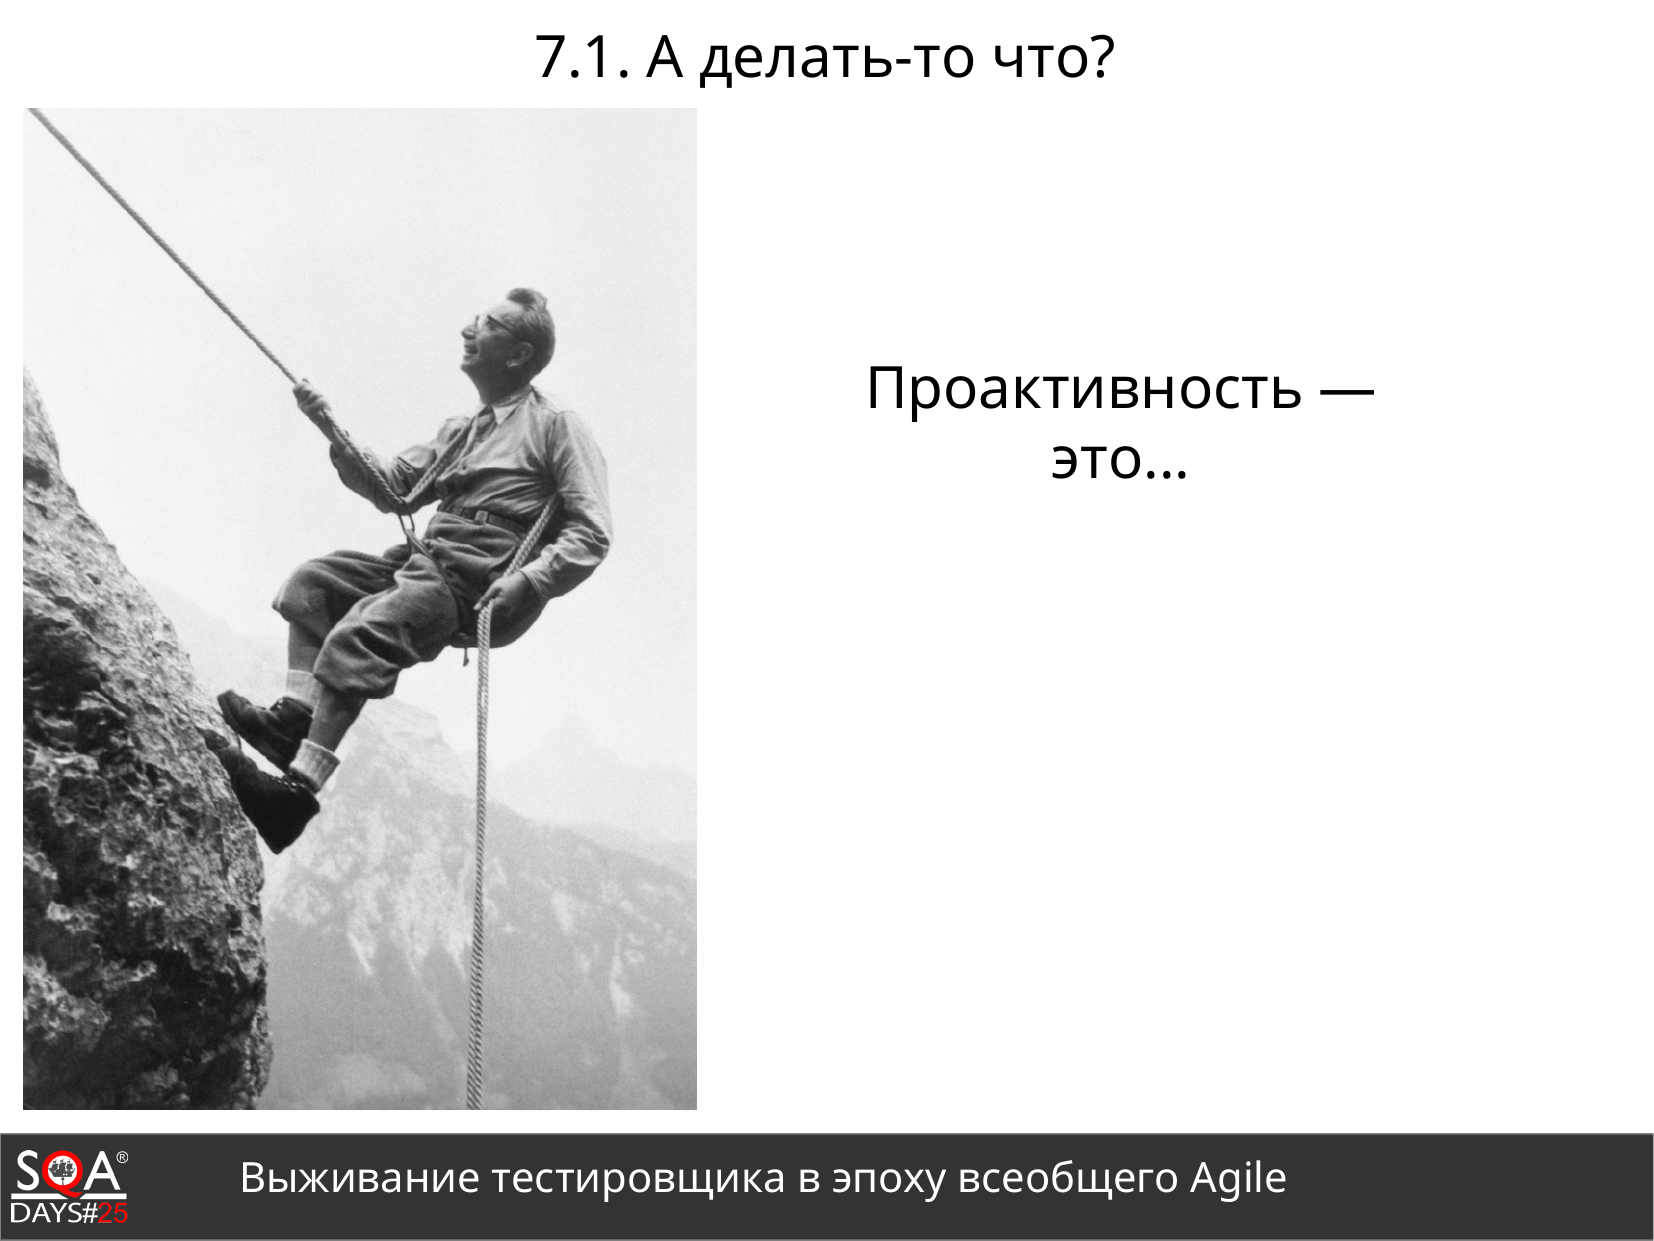

7.1. А делать-то что?
Проактивность — это...
Выживание тестировщика в эпоху всеобщего Agile